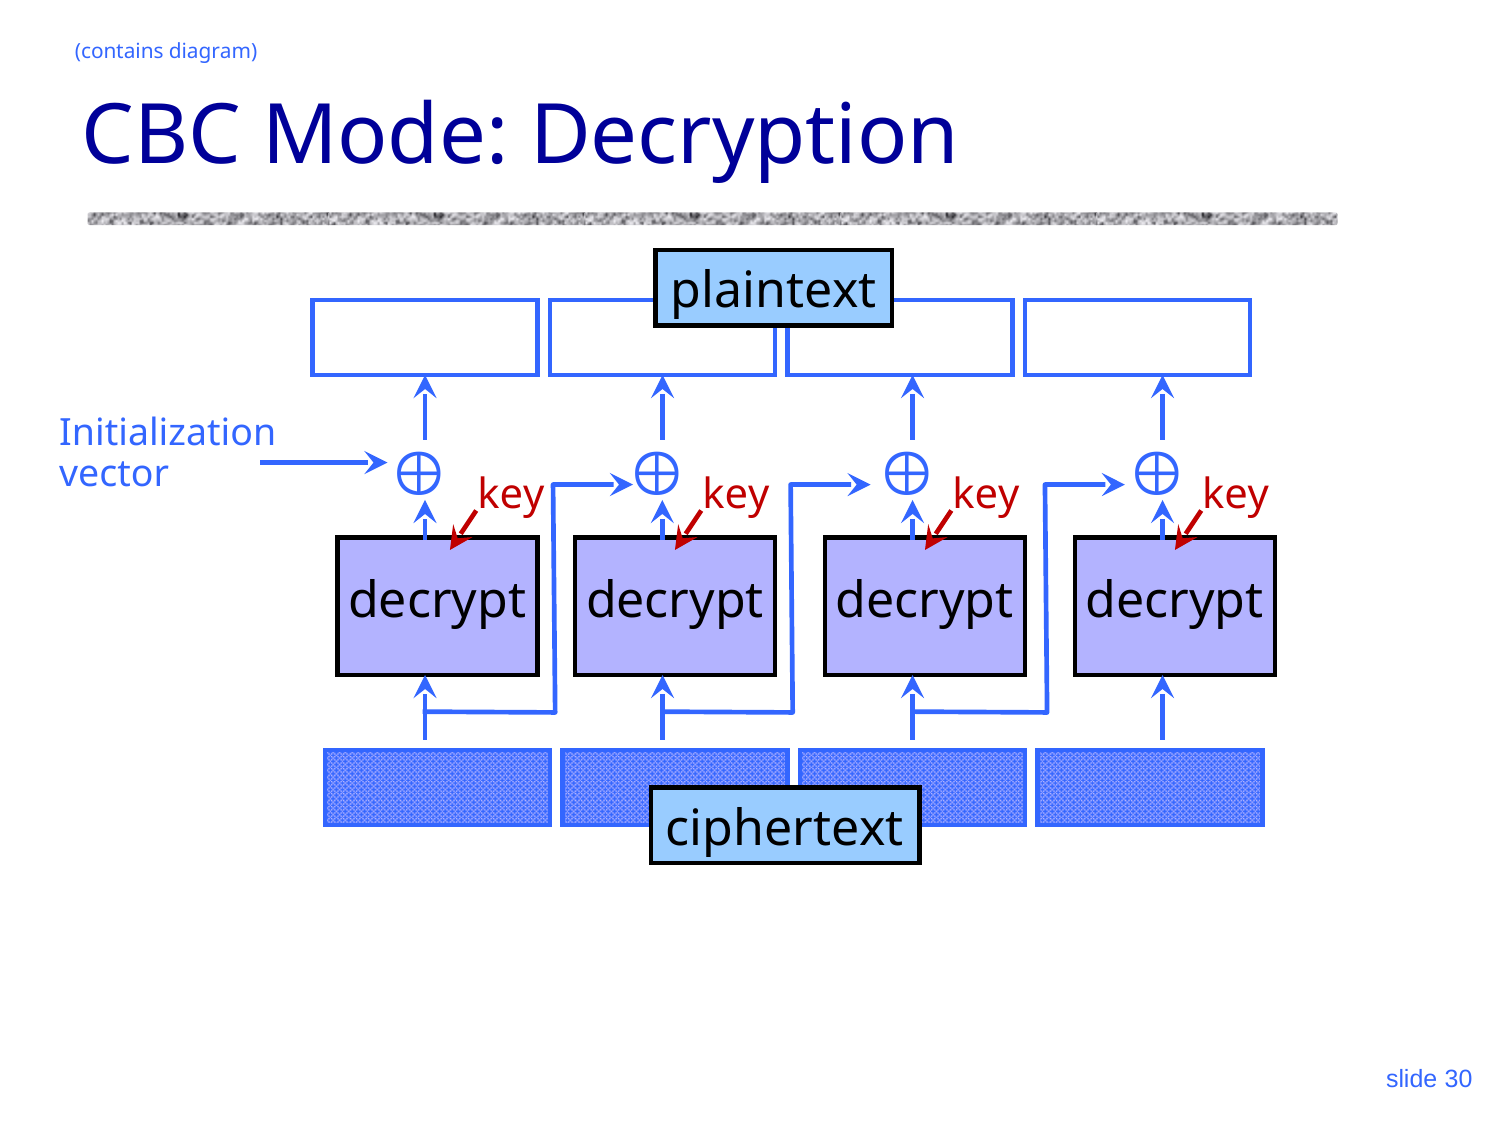

(contains diagram)
# CBC Mode: Decryption
plaintext
Initialization
vector




key
key
key
key
decrypt
decrypt
decrypt
decrypt
ciphertext
slide